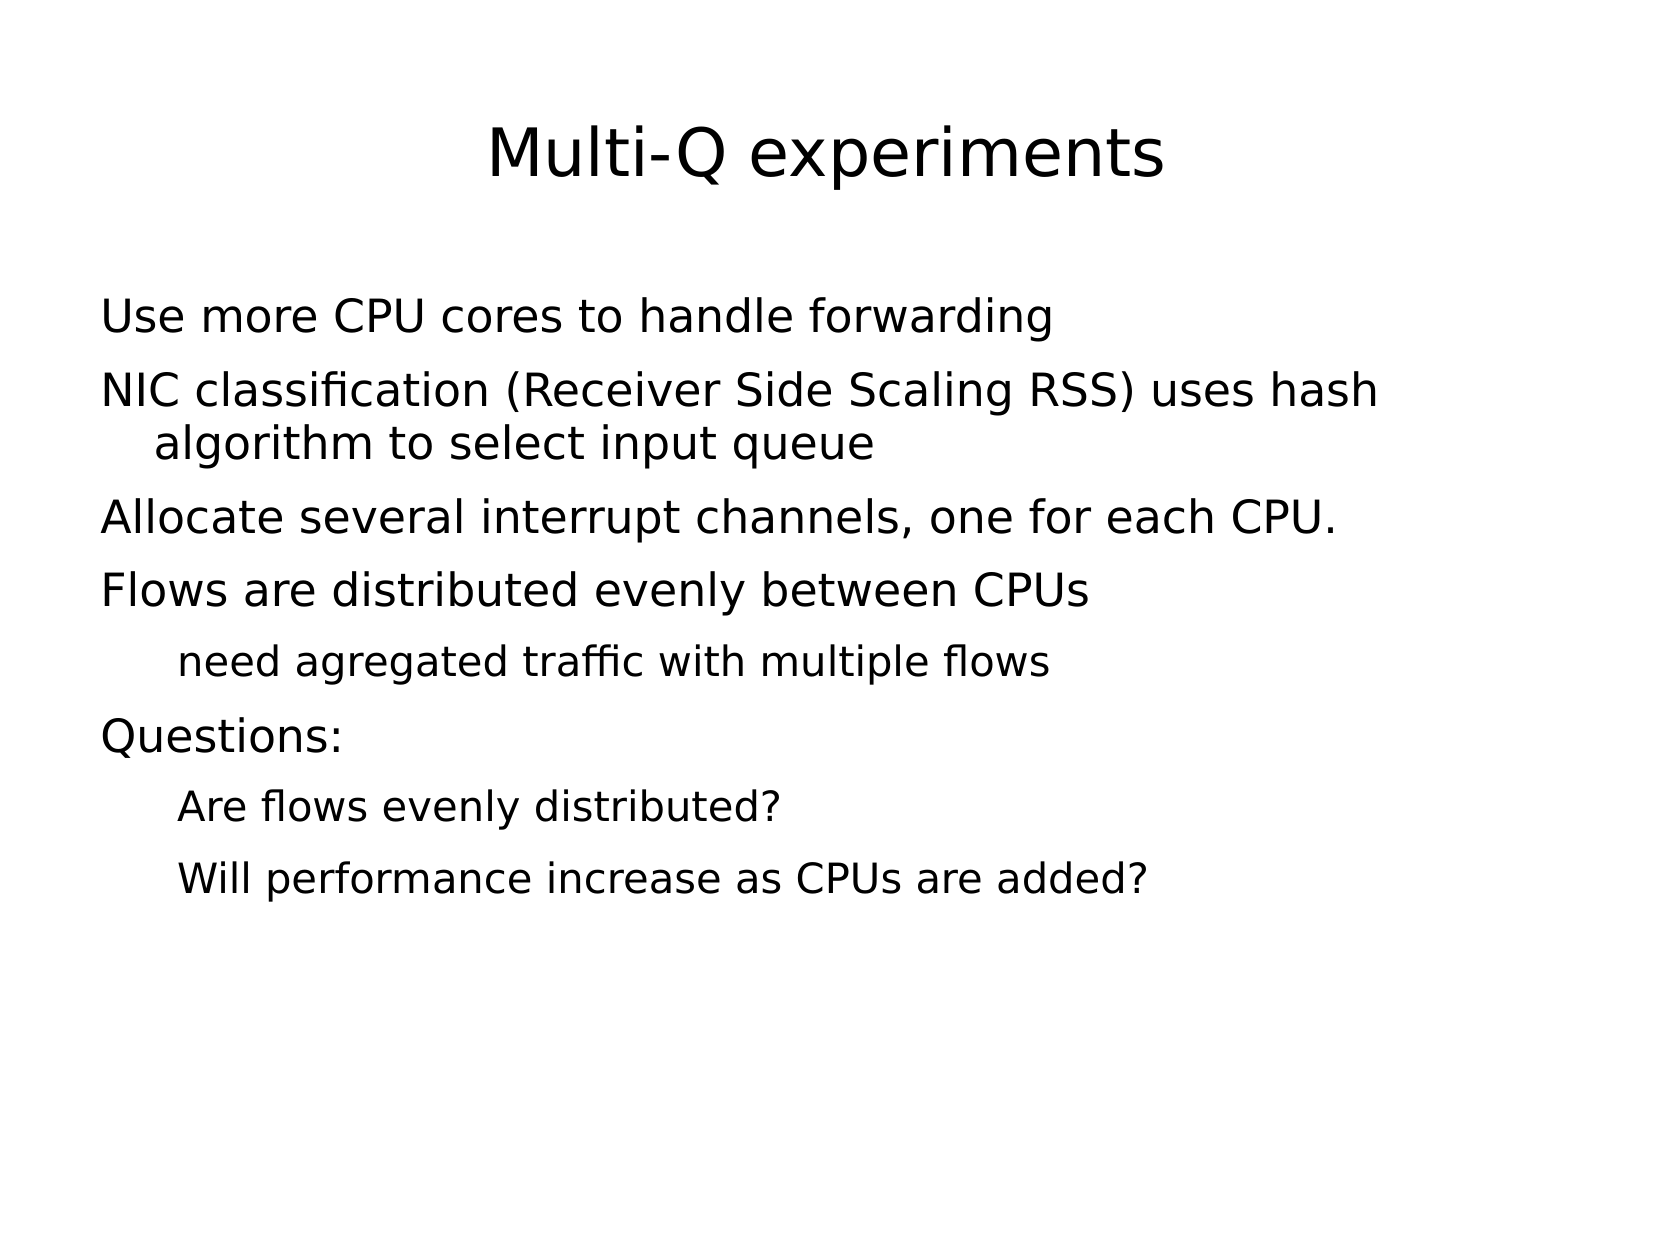

# Multi-Q experiments
Use more CPU cores to handle forwarding
NIC classification (Receiver Side Scaling RSS) uses hash algorithm to select input queue
Allocate several interrupt channels, one for each CPU.
Flows are distributed evenly between CPUs
need agregated traffic with multiple flows
Questions:
Are flows evenly distributed?
Will performance increase as CPUs are added?